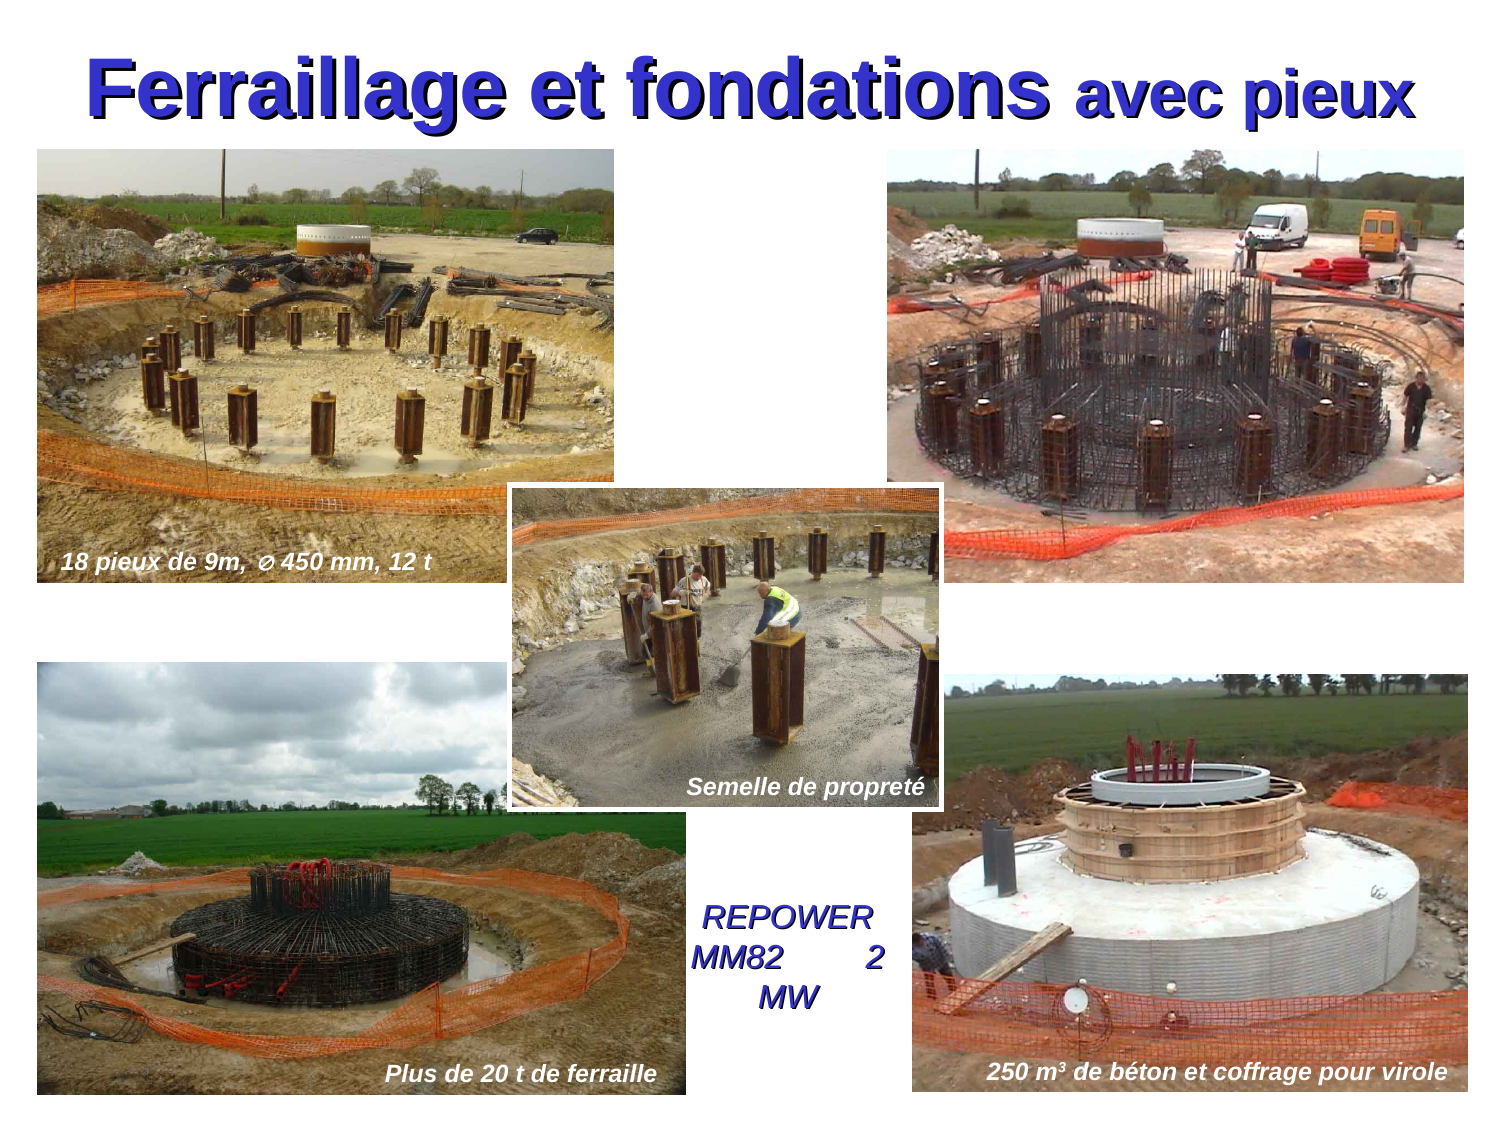

Ferraillage et fondations avec pieux
18 pieux de 9m,  450 mm, 12 t
18 pieux de 9m,  450 mm, 12 t
Semelle de propreté
Semelle de propreté
Semelle de propreté
REPOWER MM82 2 MW
250 m3 de béton et coffrage pour virole
Plus de 20 t de ferraille
Plus de 20 t de ferraille
250 m3 de béton